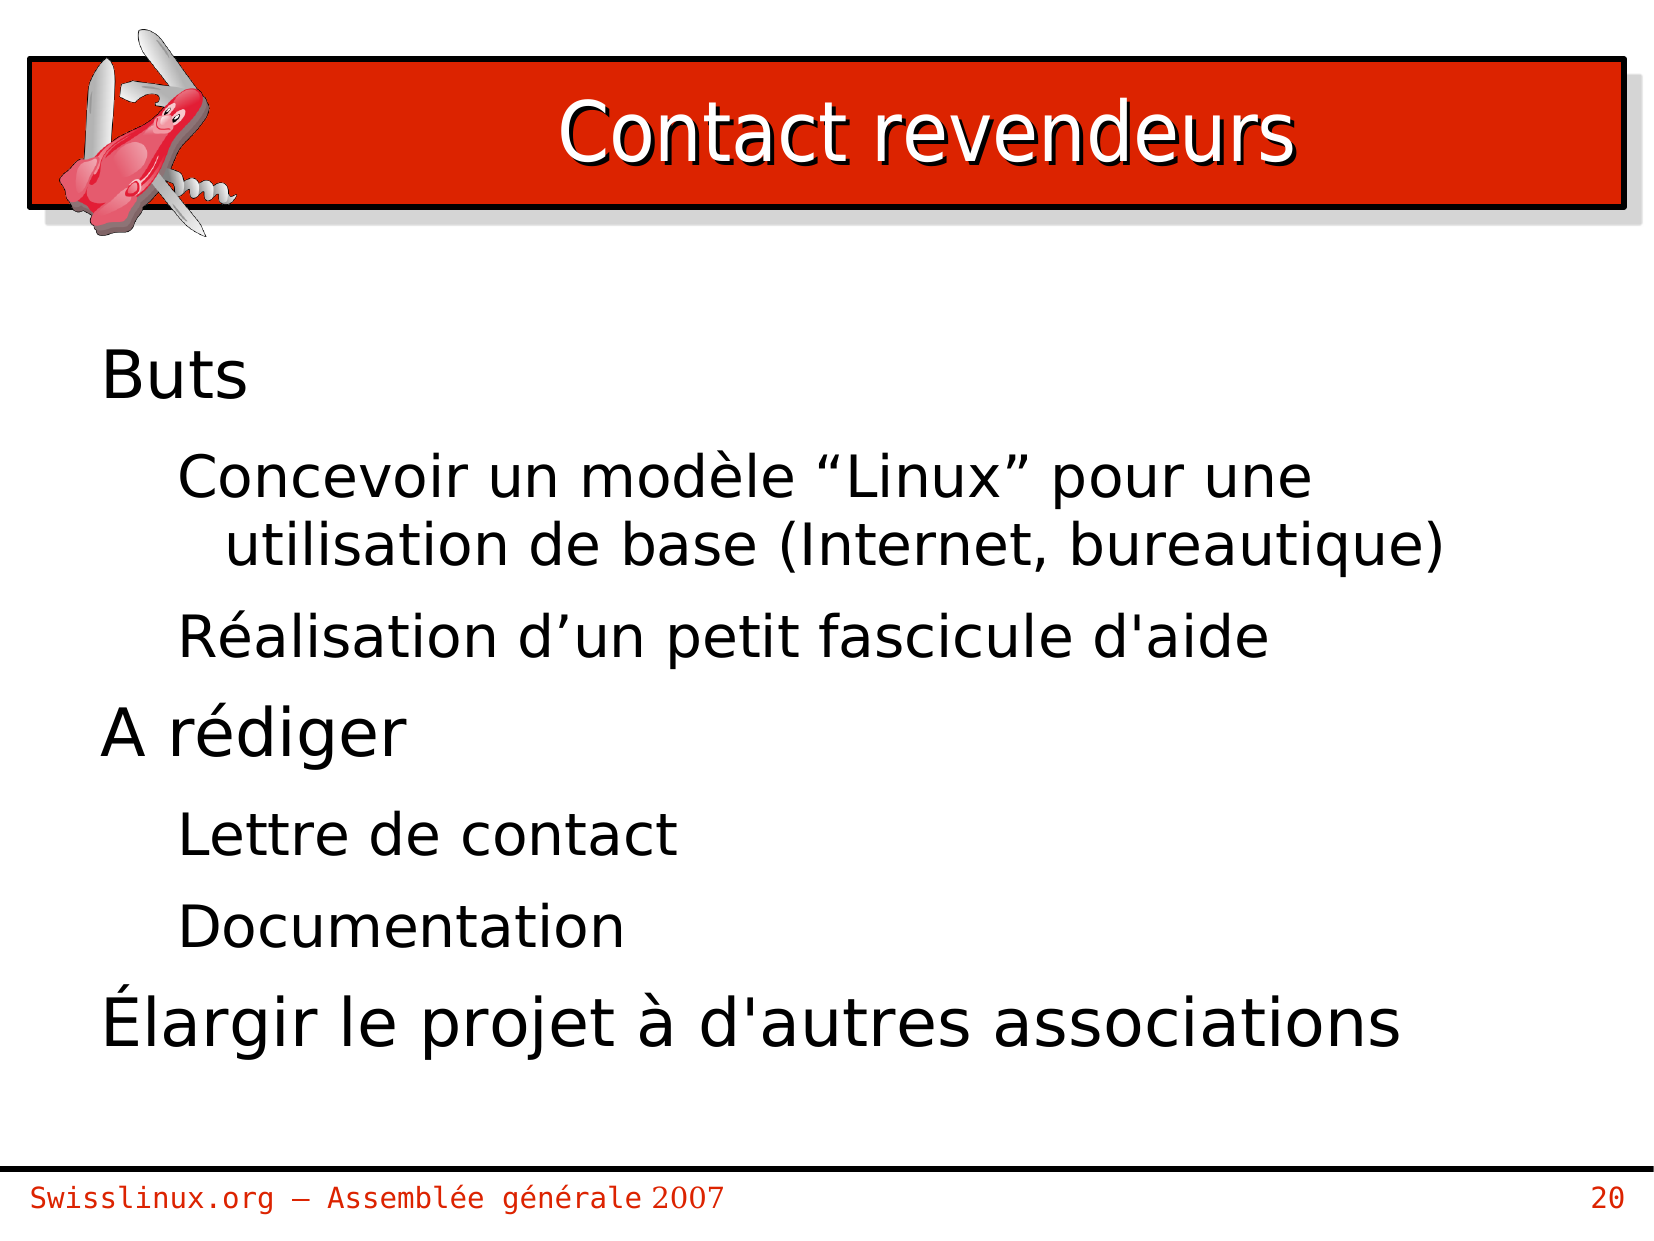

# Contact revendeurs
Buts
Concevoir un modèle “Linux” pour une utilisation de base (Internet, bureautique)
Réalisation d’un petit fascicule d'aide
A rédiger
Lettre de contact
Documentation
Élargir le projet à d'autres associations
26 Janvier 2007
20